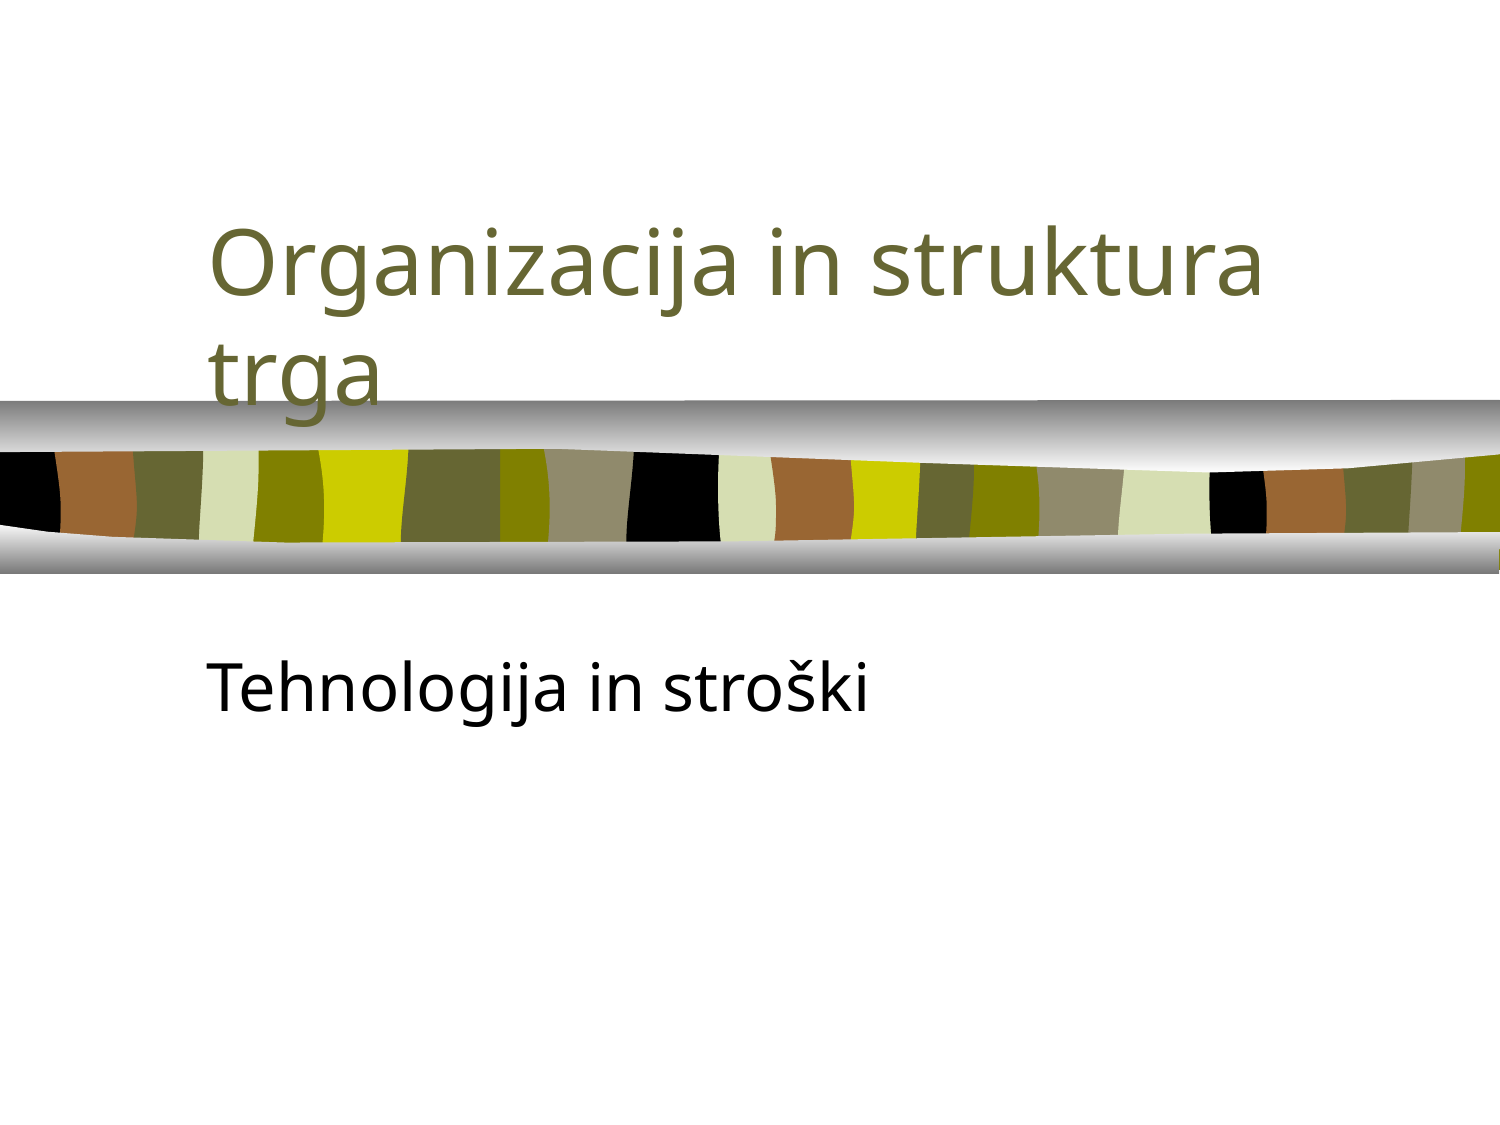

# Organizacija in struktura trga
Tehnologija in stroški